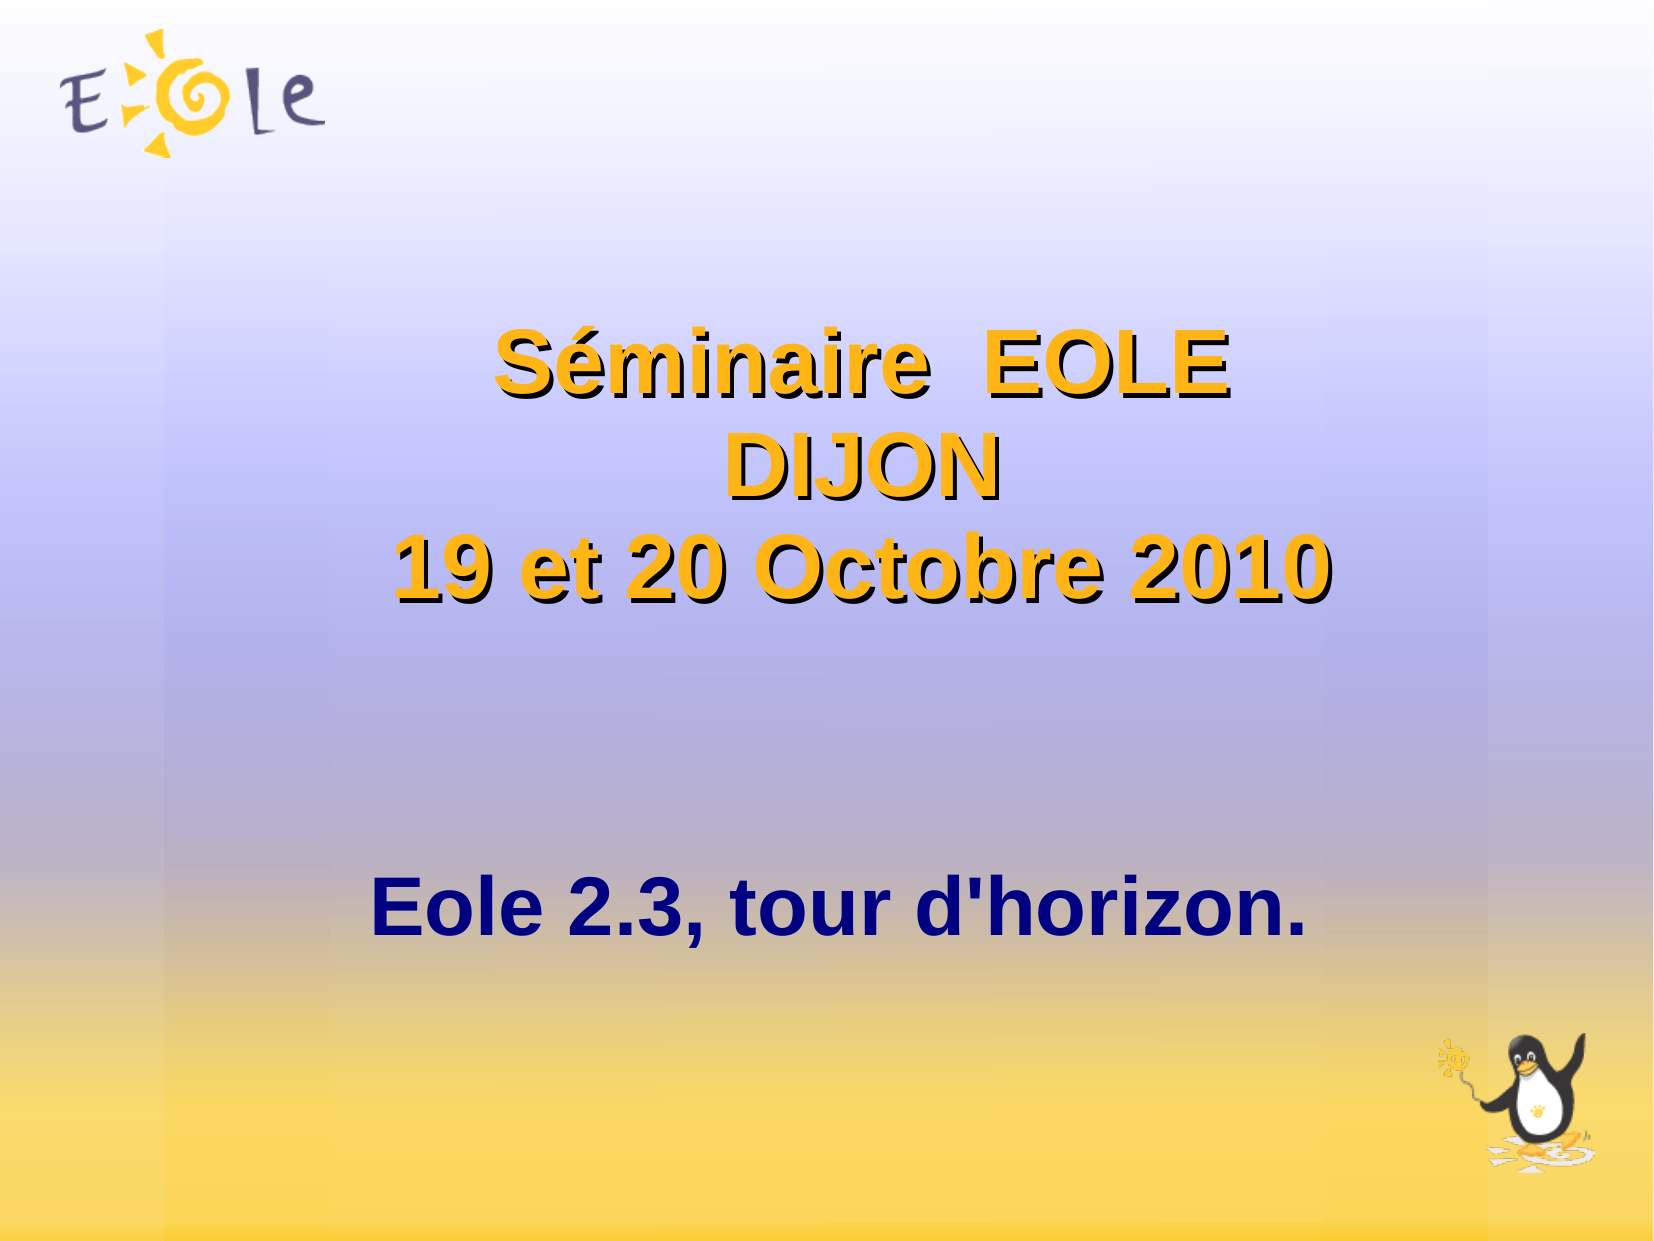

# Séminaire EOLE DIJON 19 et 20 Octobre 2010
Eole 2.3, tour d'horizon.